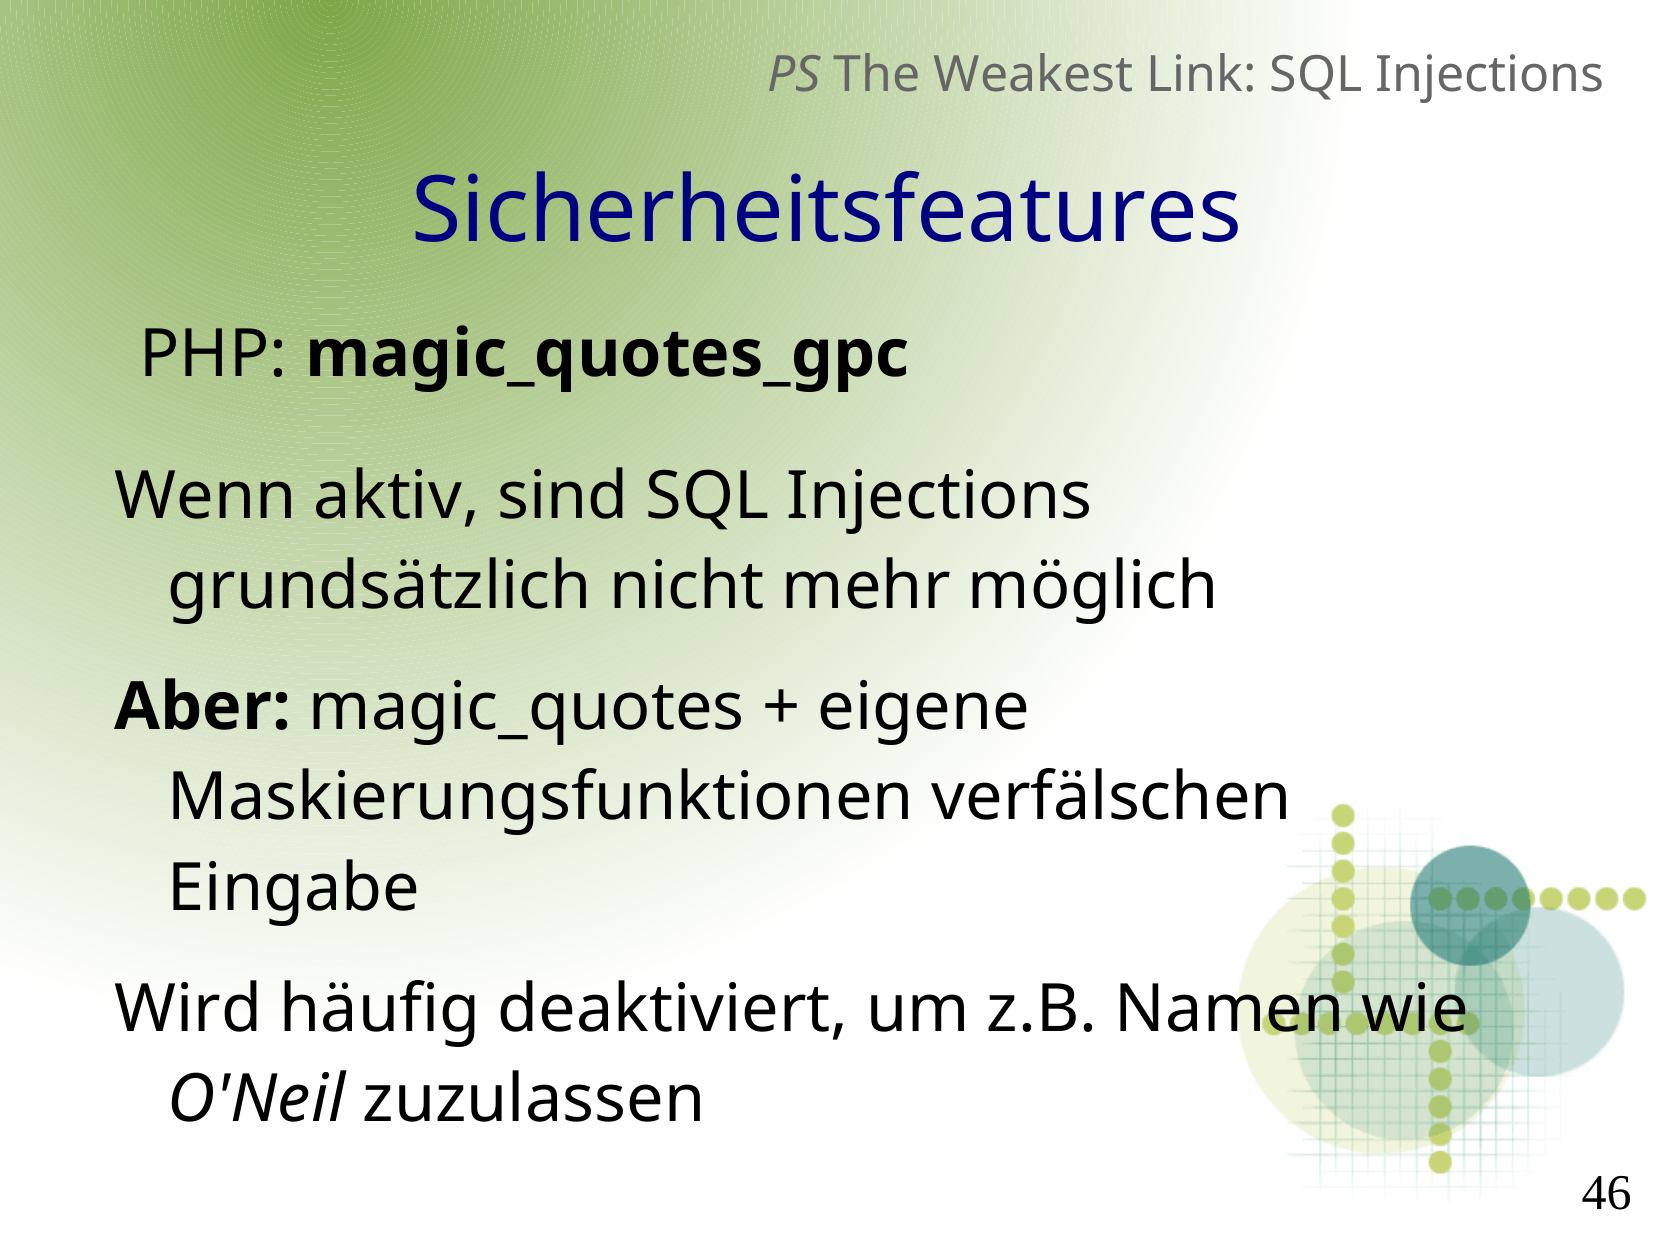

# Sicherheitsfeatures
PHP: magic_quotes_gpc
Wenn aktiv, sind SQL Injections grundsätzlich nicht mehr möglich
Aber: magic_quotes + eigene Maskierungsfunktionen verfälschen Eingabe
Wird häufig deaktiviert, um z.B. Namen wie O'Neil zuzulassen